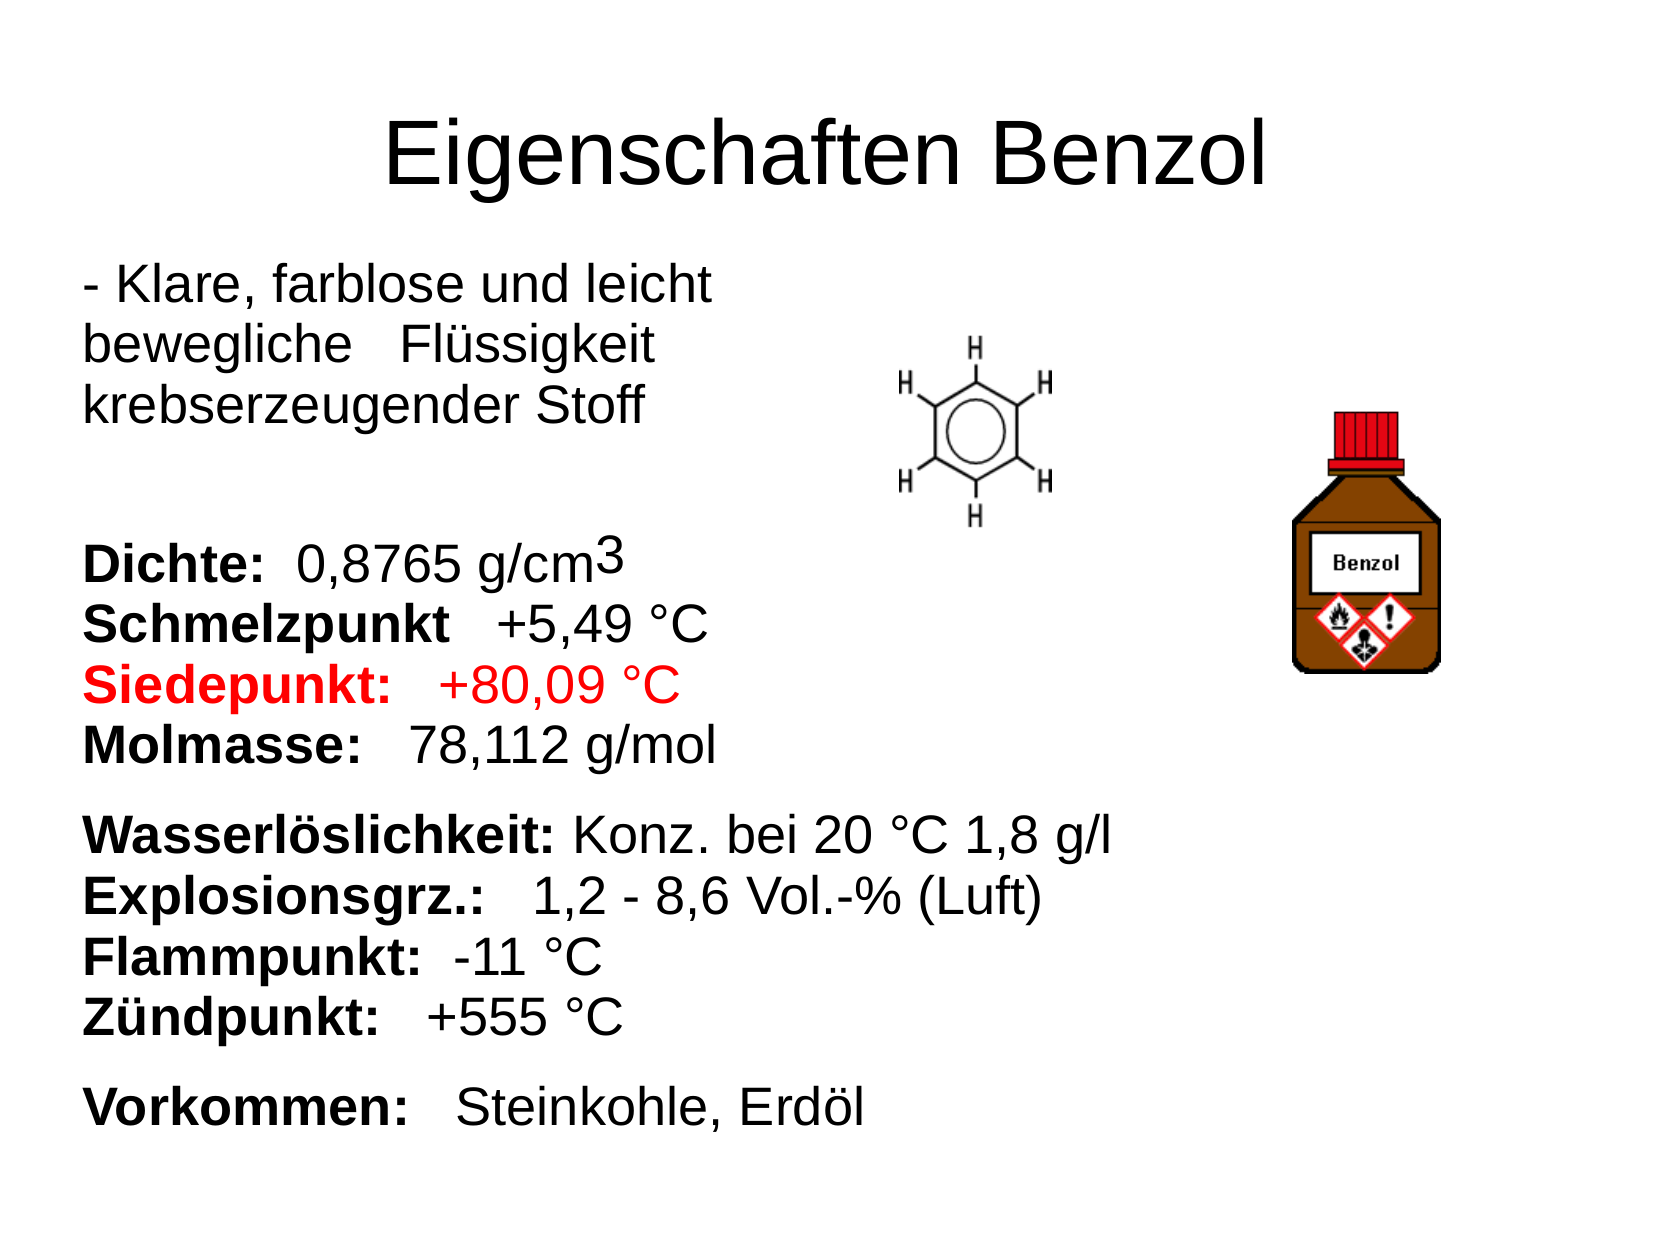

# Eigenschaften Benzol
- Klare, farblose und leicht 
bewegliche  Flüssigkeit     
krebserzeugender Stoff
Dichte: 0,8765 g/cm3     
Schmelzpunkt  +5,49 °C     
Siedepunkt:  +80,09 °C     
Molmasse:  78,112 g/mol
Wasserlöslichkeit: Konz. bei 20 °C 1,8 g/l   
Explosionsgrz.:  1,2 - 8,6 Vol.-% (Luft) 
Flammpunkt: -11 °C 
Zündpunkt:  +555 °C
Vorkommen:  Steinkohle, Erdöl